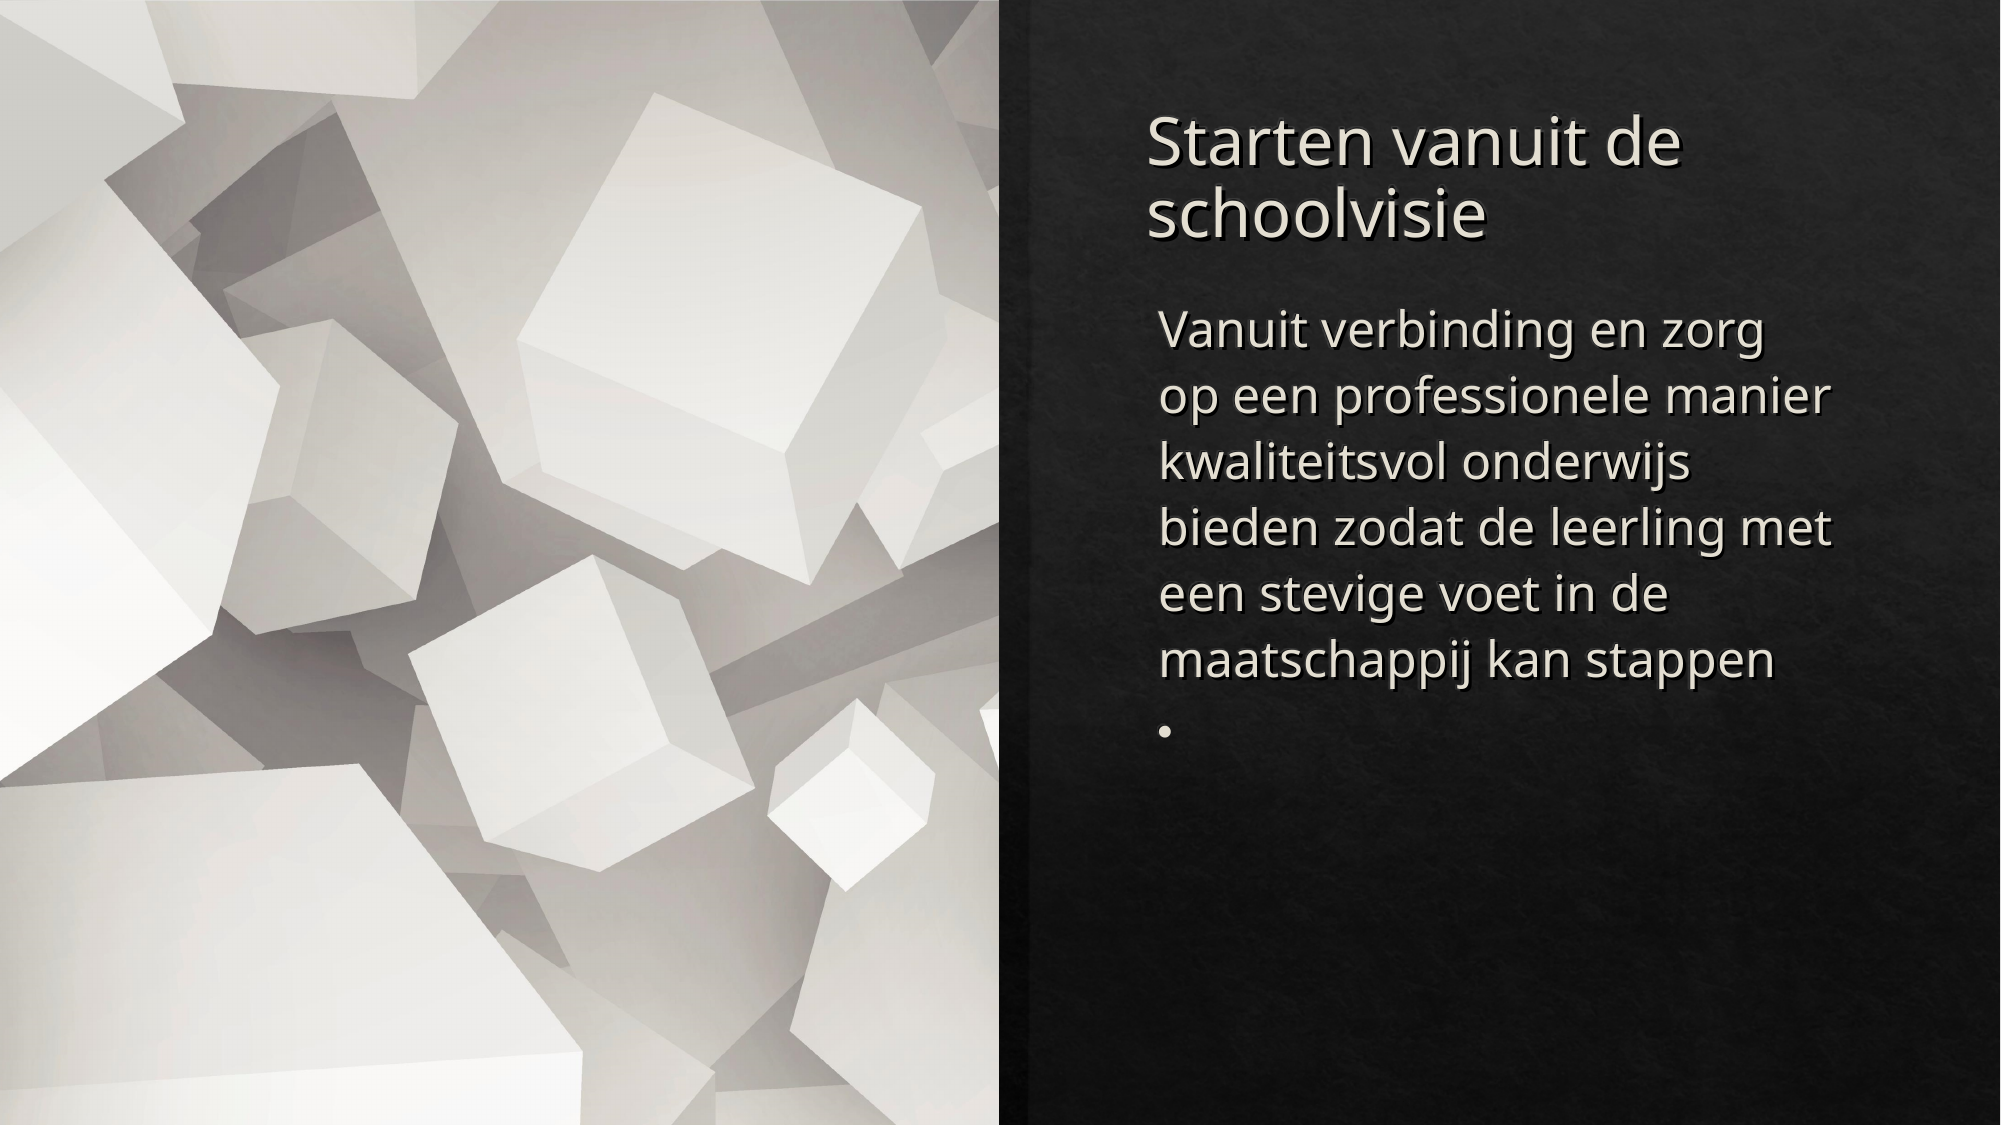

# Starten vanuit de schoolvisie
Vanuit verbinding en zorg op een professionele manier kwaliteitsvol onderwijs bieden zodat de leerling met een stevige voet in de maatschappij kan stappen